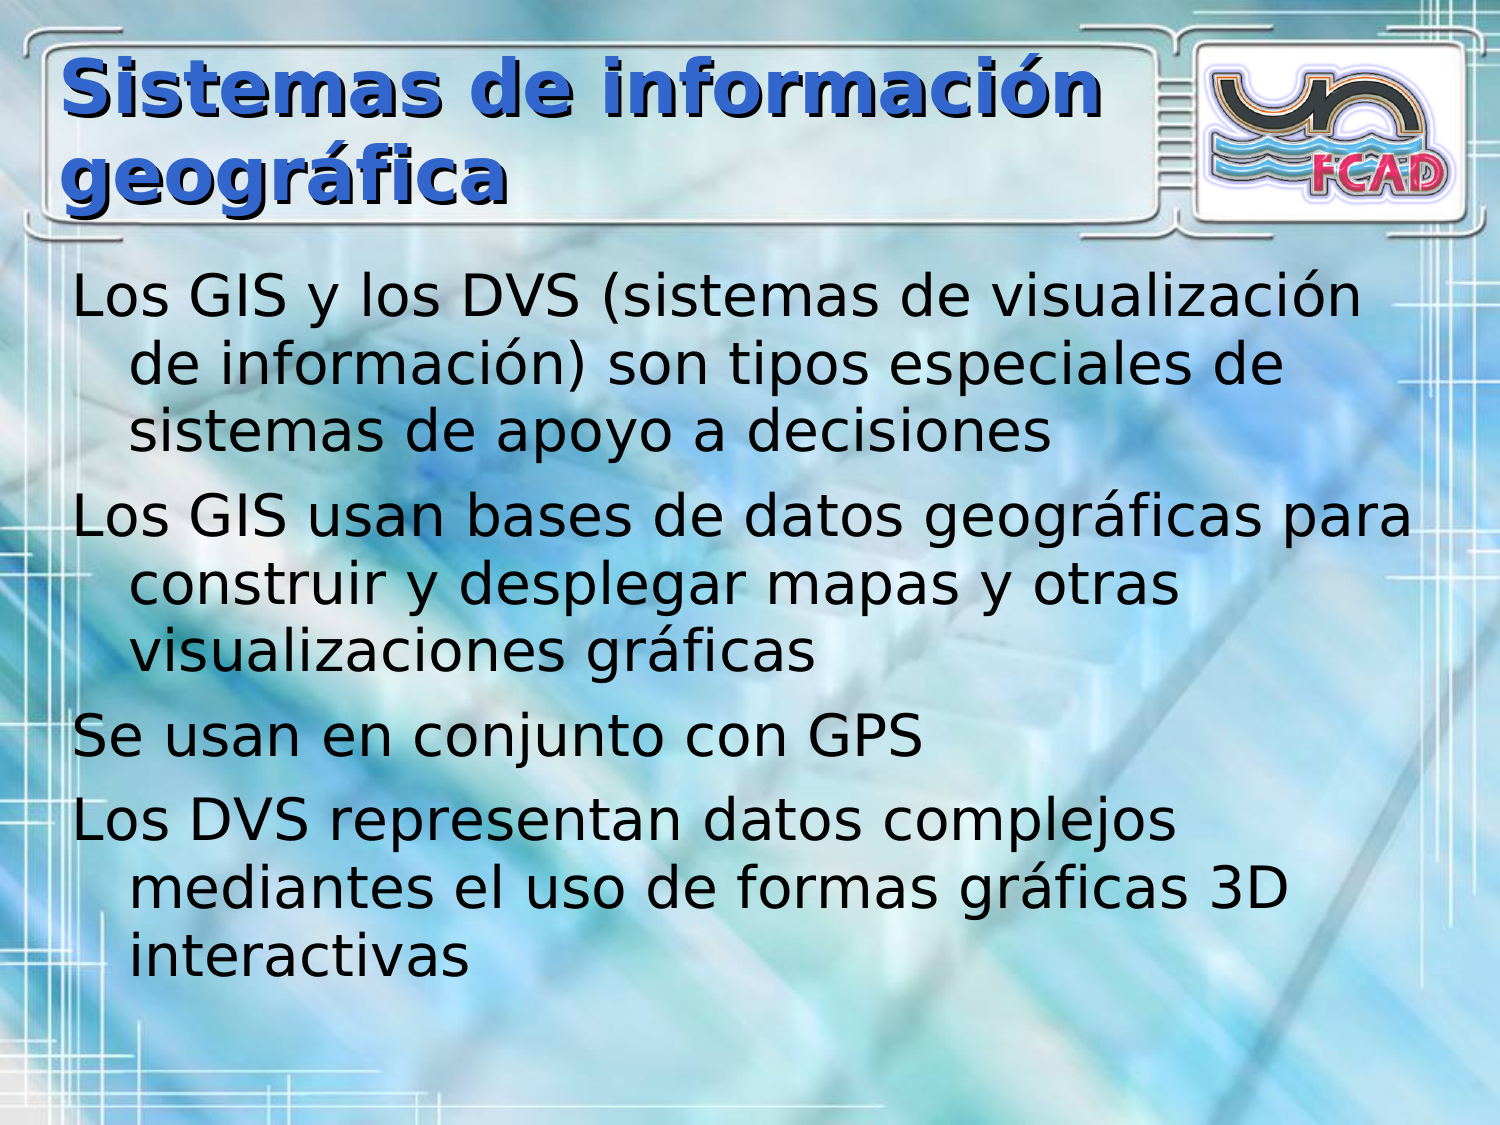

# Sistemas de información geográfica
Los GIS y los DVS (sistemas de visualización de información) son tipos especiales de sistemas de apoyo a decisiones
Los GIS usan bases de datos geográficas para construir y desplegar mapas y otras visualizaciones gráficas
Se usan en conjunto con GPS
Los DVS representan datos complejos mediantes el uso de formas gráficas 3D interactivas